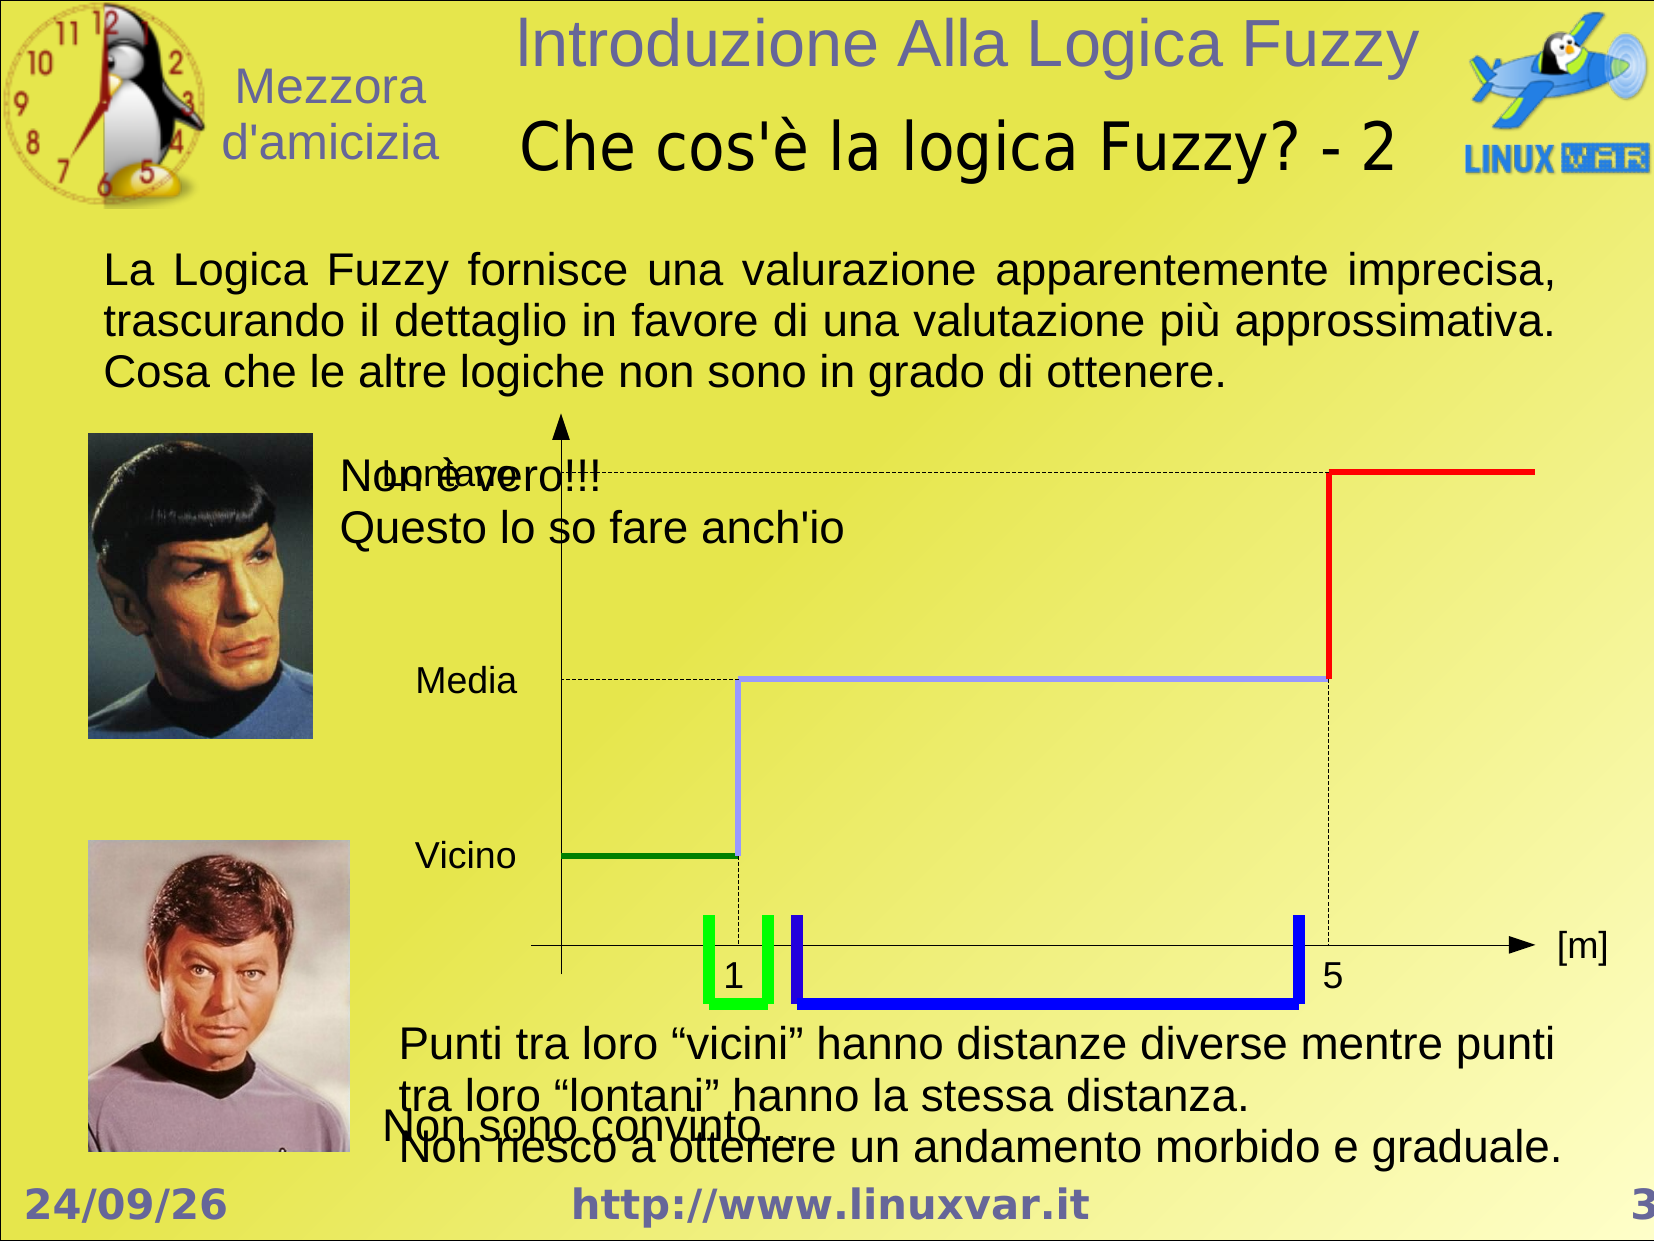

# Che cos'è la logica Fuzzy? - 2
La Logica Fuzzy fornisce una valurazione apparentemente imprecisa, trascurando il dettaglio in favore di una valutazione più approssimativa. Cosa che le altre logiche non sono in grado di ottenere.
Non è vero!!!
Questo lo so fare anch'io
Lontano
Media
Vicino
[m]
1
5
Punti tra loro “vicini” hanno distanze diverse mentre punti tra loro “lontani” hanno la stessa distanza.
Non riesco a ottenere un andamento morbido e graduale.
Non sono convinto...
3